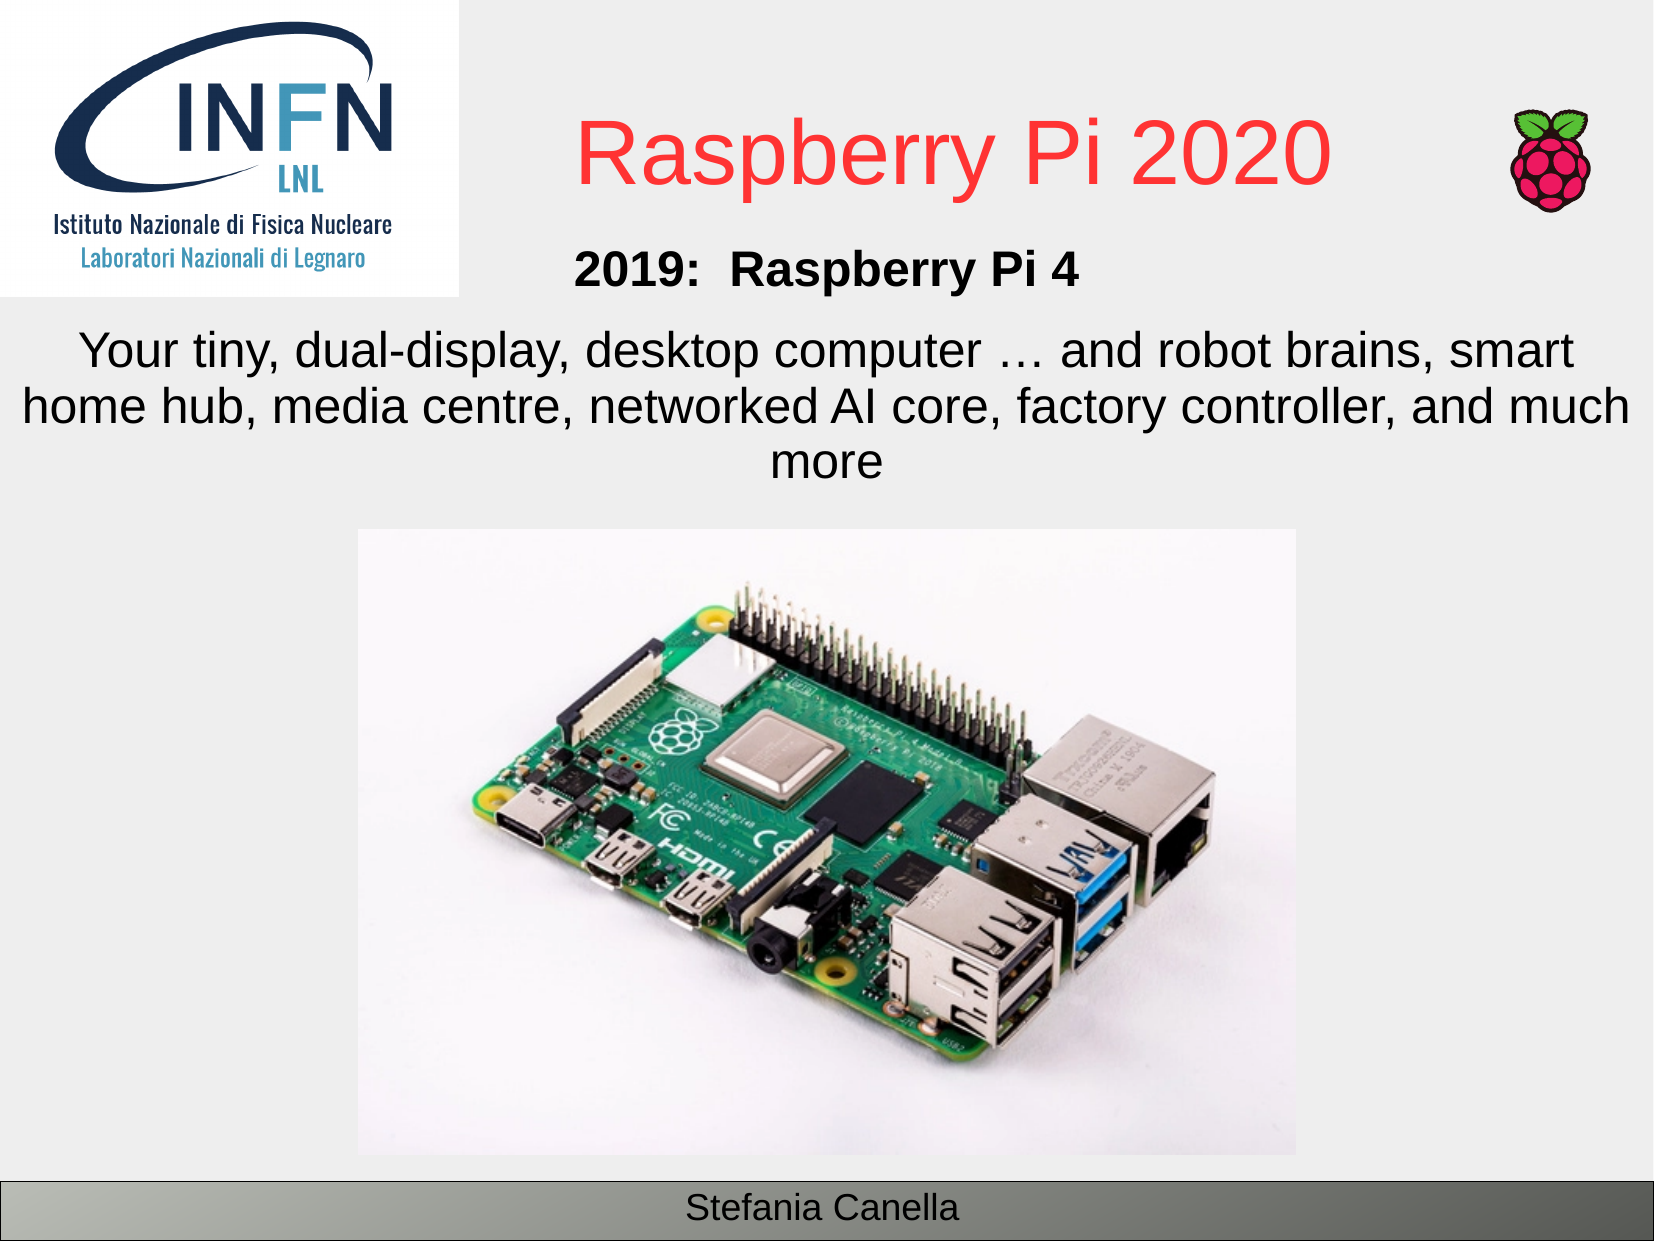

# Raspberry Pi 2020
2019: Raspberry Pi 4
Your tiny, dual-display, desktop computer … and robot brains, smart home hub, media centre, networked AI core, factory controller, and much more
Stefania Canella